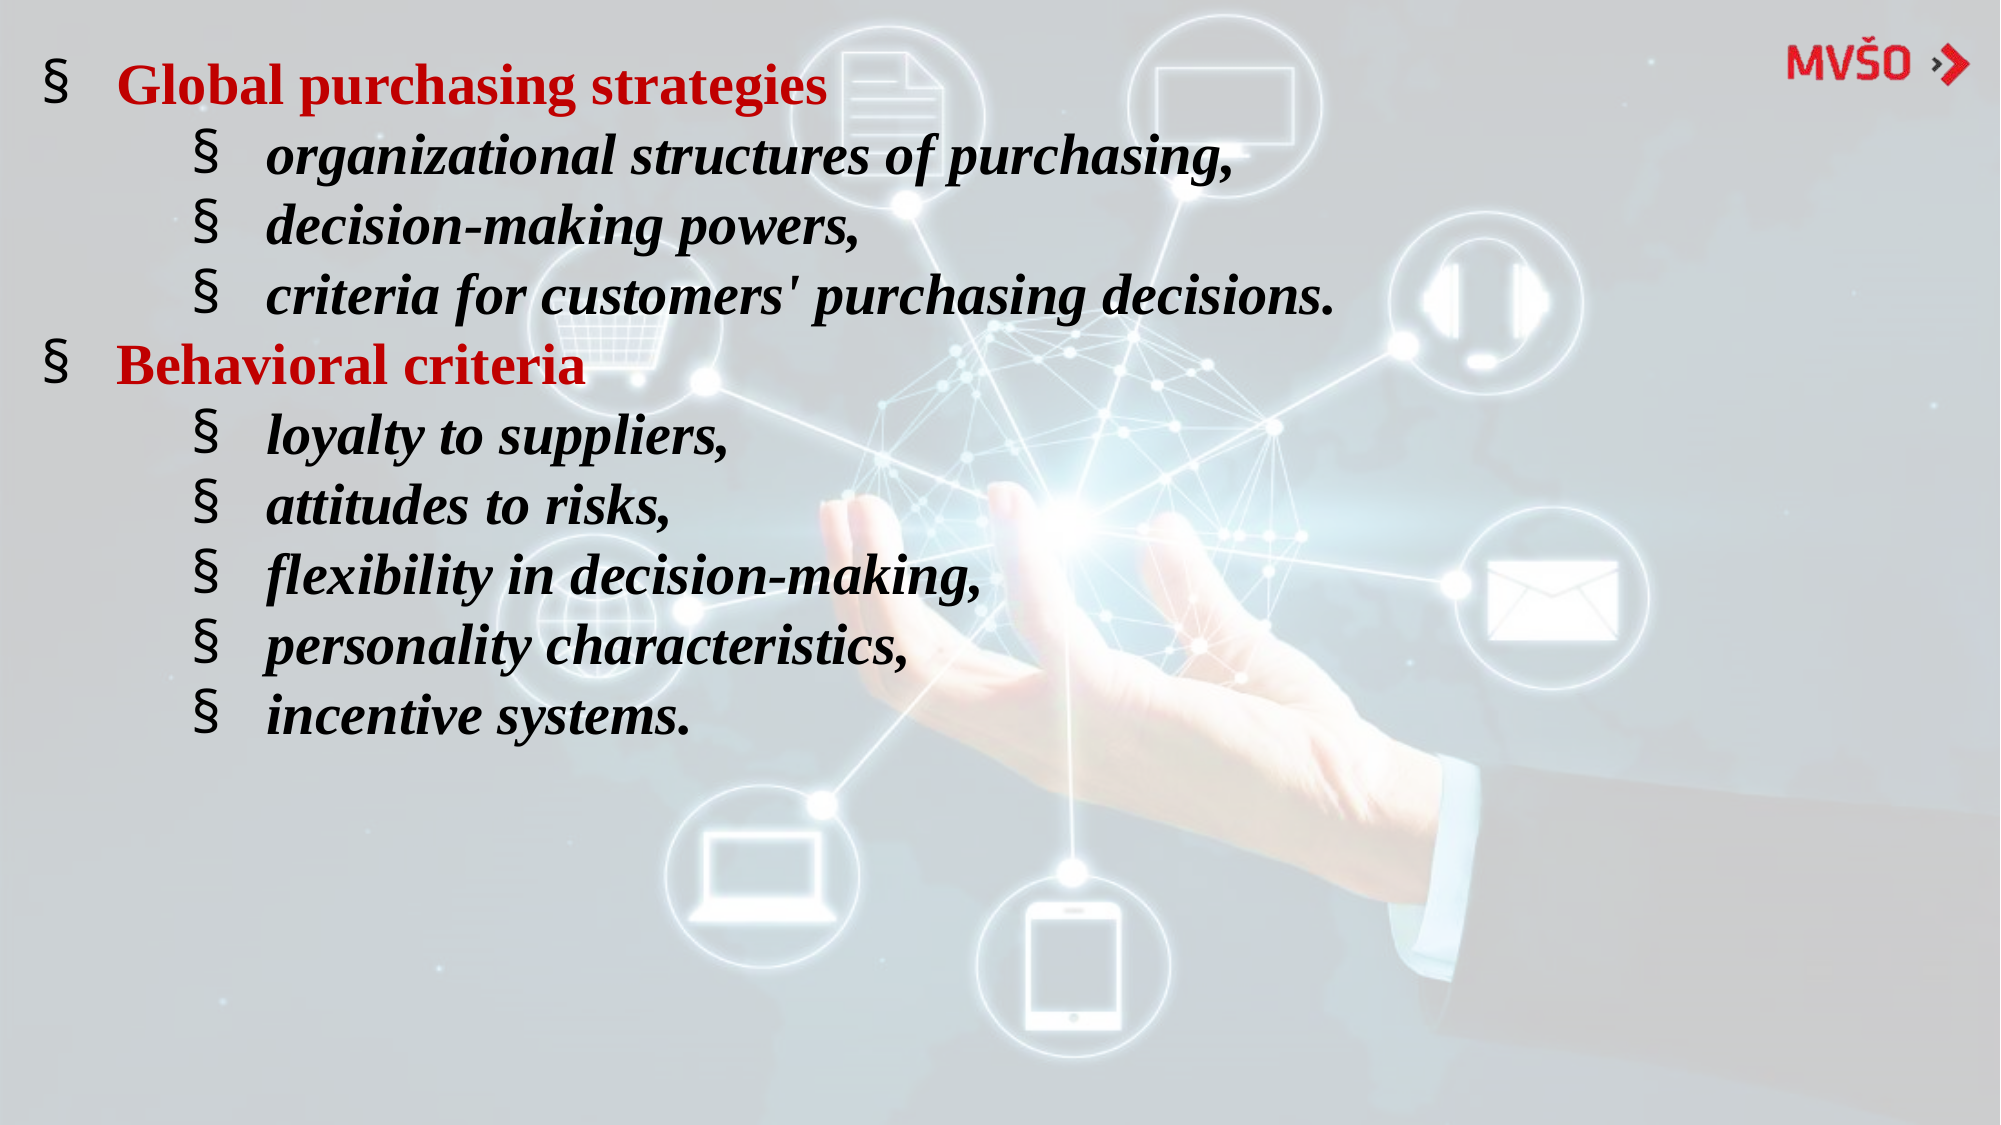

Global purchasing strategies
organizational structures of purchasing,
decision-making powers,
criteria for customers' purchasing decisions.
Behavioral criteria
loyalty to suppliers,
attitudes to risks,
flexibility in decision-making,
personality characteristics,
incentive systems.